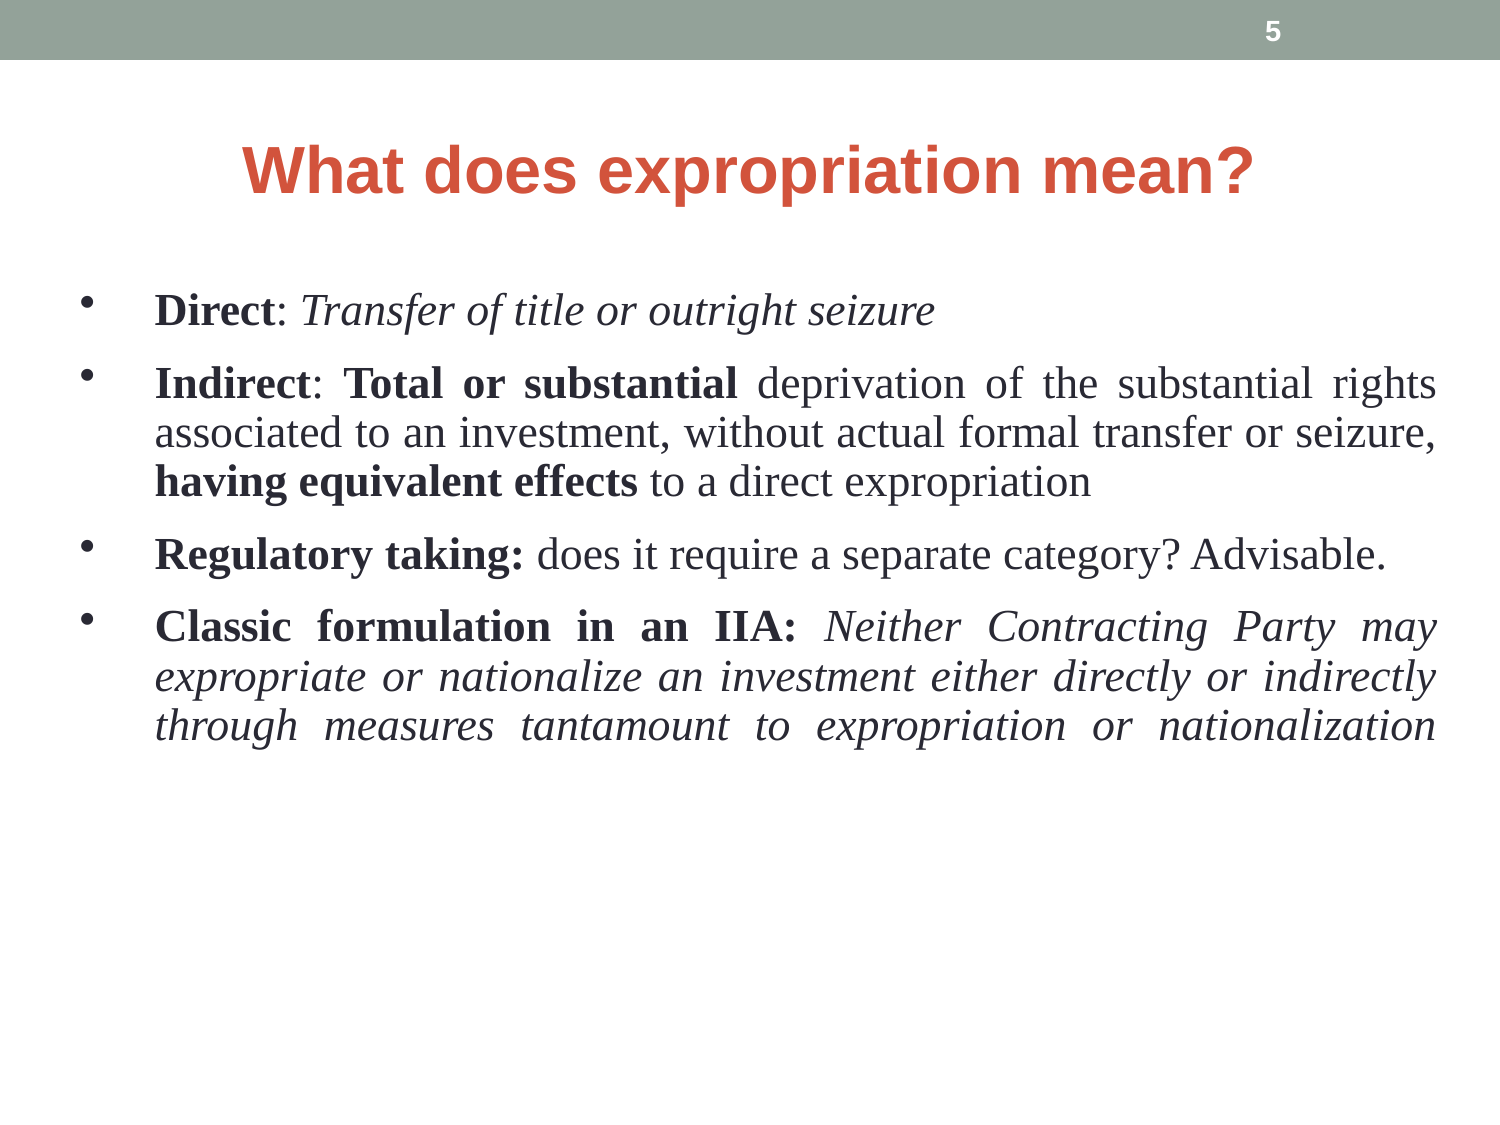

3
What does expropriation mean?
Direct: Transfer of title or outright seizure
Indirect: Total or substantial deprivation of the substantial rights associated to an investment, without actual formal transfer or seizure, having equivalent effects to a direct expropriation
Regulatory taking: does it require a separate category? Advisable.
Classic formulation in an IIA: Neither Contracting Party may expropriate or nationalize an investment either directly or indirectly through measures tantamount to expropriation or nationalization (“expropriation”), except...